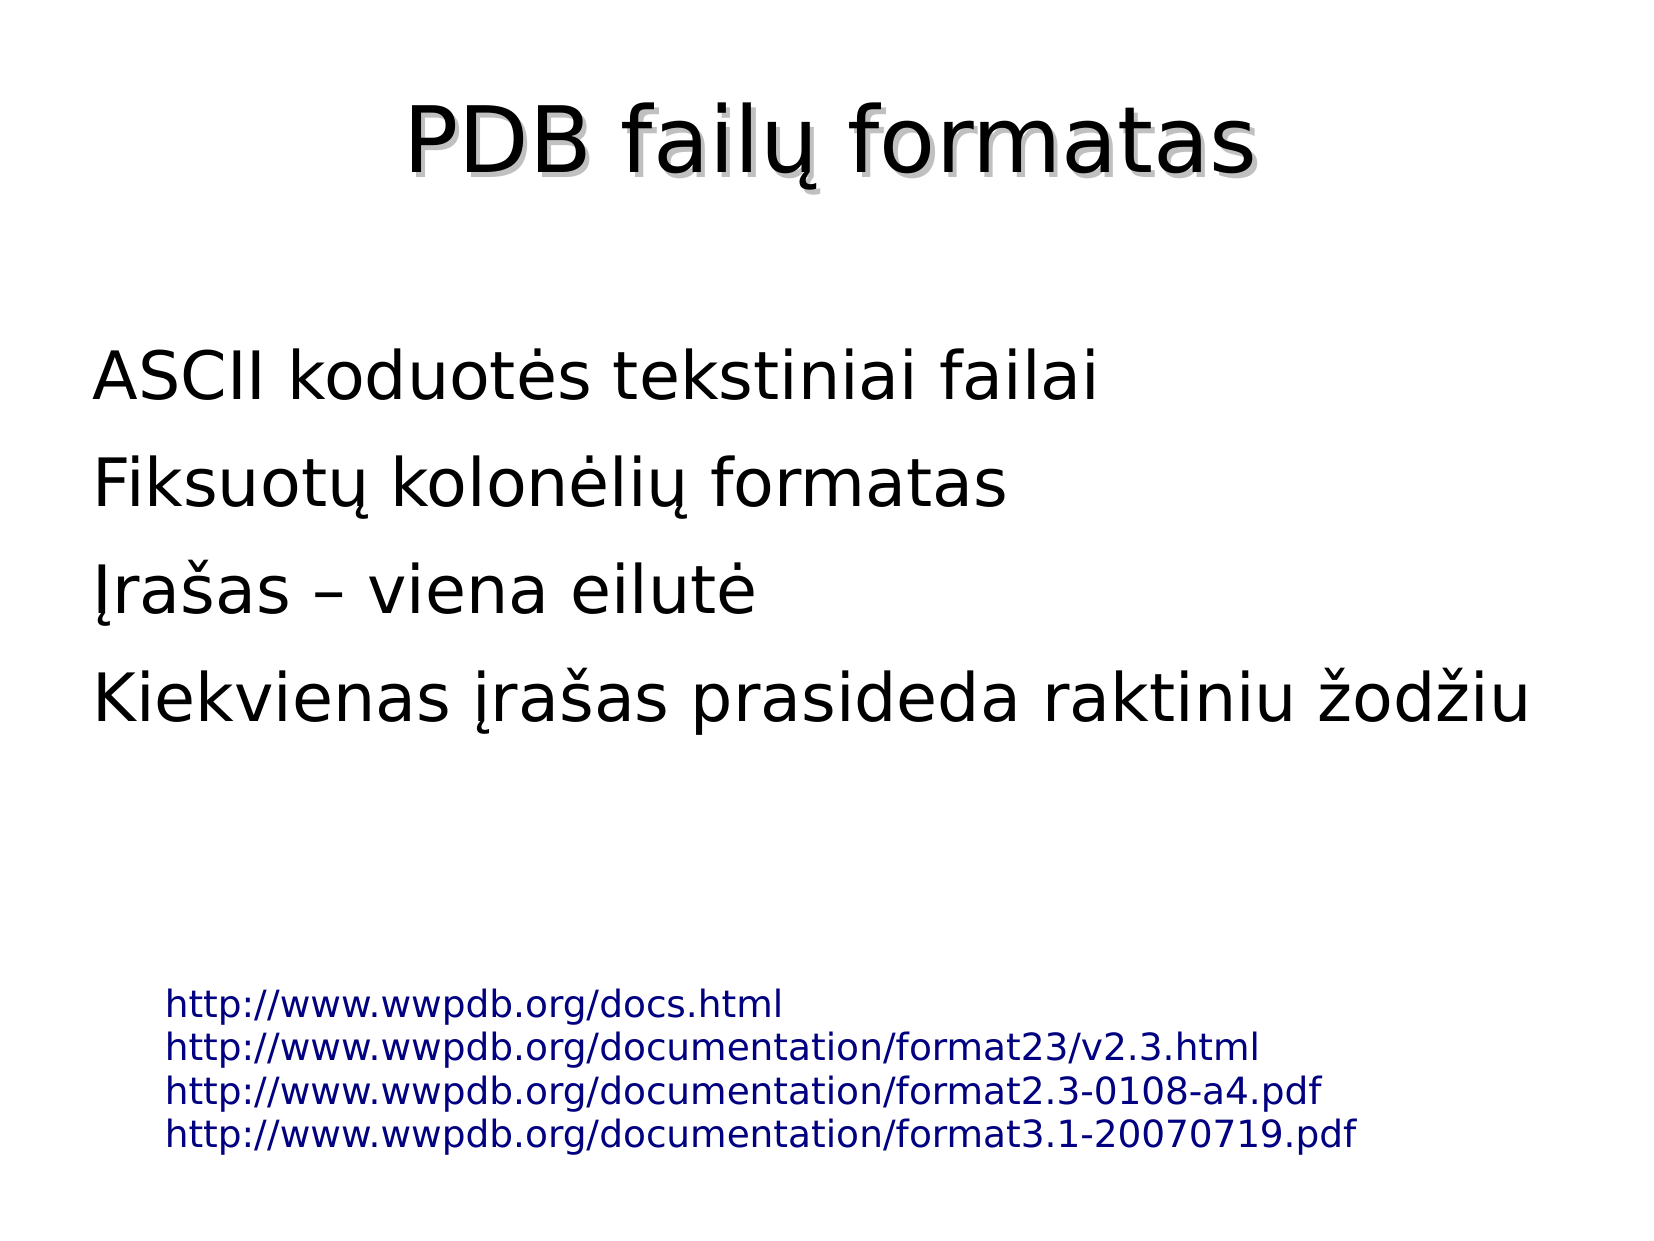

# PDB failų formatas
ASCII koduotės tekstiniai failai
Fiksuotų kolonėlių formatas
Įrašas – viena eilutė
Kiekvienas įrašas prasideda raktiniu žodžiu
http://www.wwpdb.org/docs.html
http://www.wwpdb.org/documentation/format23/v2.3.html
http://www.wwpdb.org/documentation/format2.3-0108-a4.pdf
http://www.wwpdb.org/documentation/format3.1-20070719.pdf